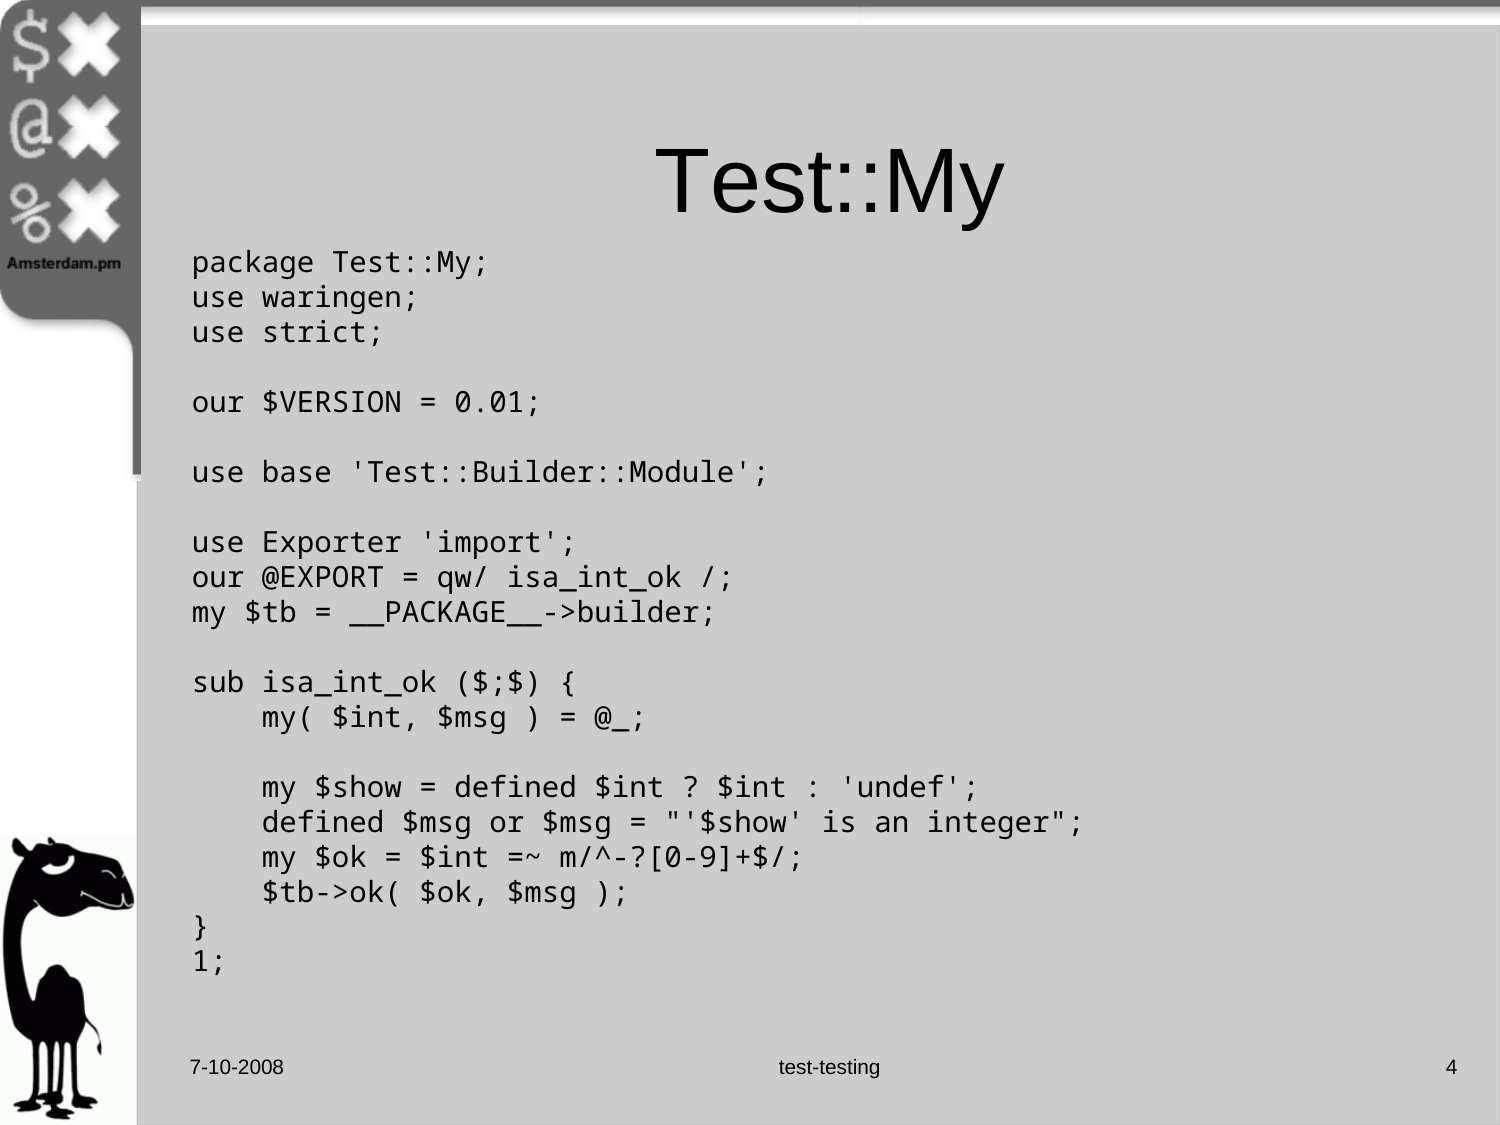

# Test::My
package Test::My;
use waringen;
use strict;
our $VERSION = 0.01;
use base 'Test::Builder::Module';
use Exporter 'import';
our @EXPORT = qw/ isa_int_ok /;
my $tb = __PACKAGE__->builder;
sub isa_int_ok ($;$) {
 my( $int, $msg ) = @_;
 my $show = defined $int ? $int : 'undef';
 defined $msg or $msg = "'$show' is an integer";
 my $ok = $int =~ m/^-?[0-9]+$/;
 $tb->ok( $ok, $msg );
}
1;
7-10-2008
test-testing
4